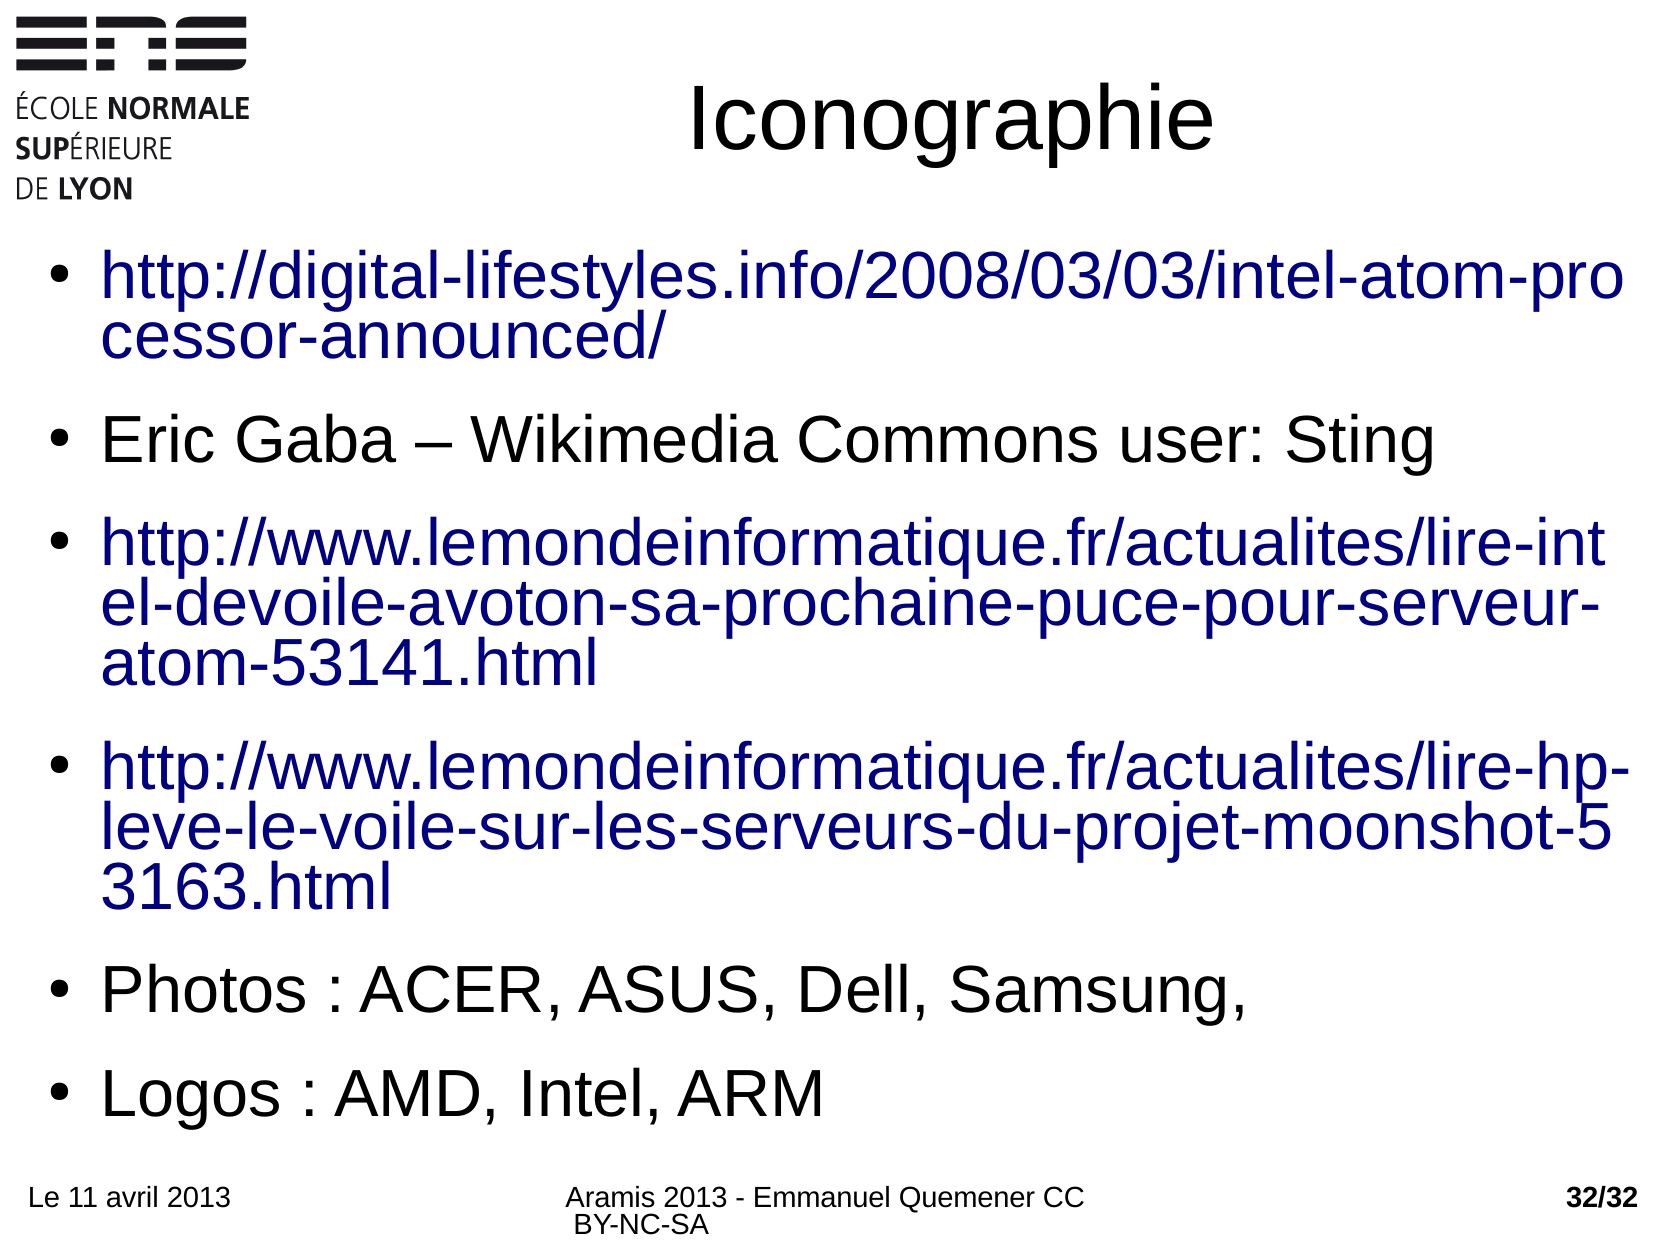

# Iconographie
http://digital-lifestyles.info/2008/03/03/intel-atom-processor-announced/
Eric Gaba – Wikimedia Commons user: Sting
http://www.lemondeinformatique.fr/actualites/lire-intel-devoile-avoton-sa-prochaine-puce-pour-serveur-atom-53141.html
http://www.lemondeinformatique.fr/actualites/lire-hp-leve-le-voile-sur-les-serveurs-du-projet-moonshot-53163.html
Photos : ACER, ASUS, Dell, Samsung,
Logos : AMD, Intel, ARM
Le 11 avril 2013
Aramis 2013 - Emmanuel Quemener CC BY-NC-SA
32